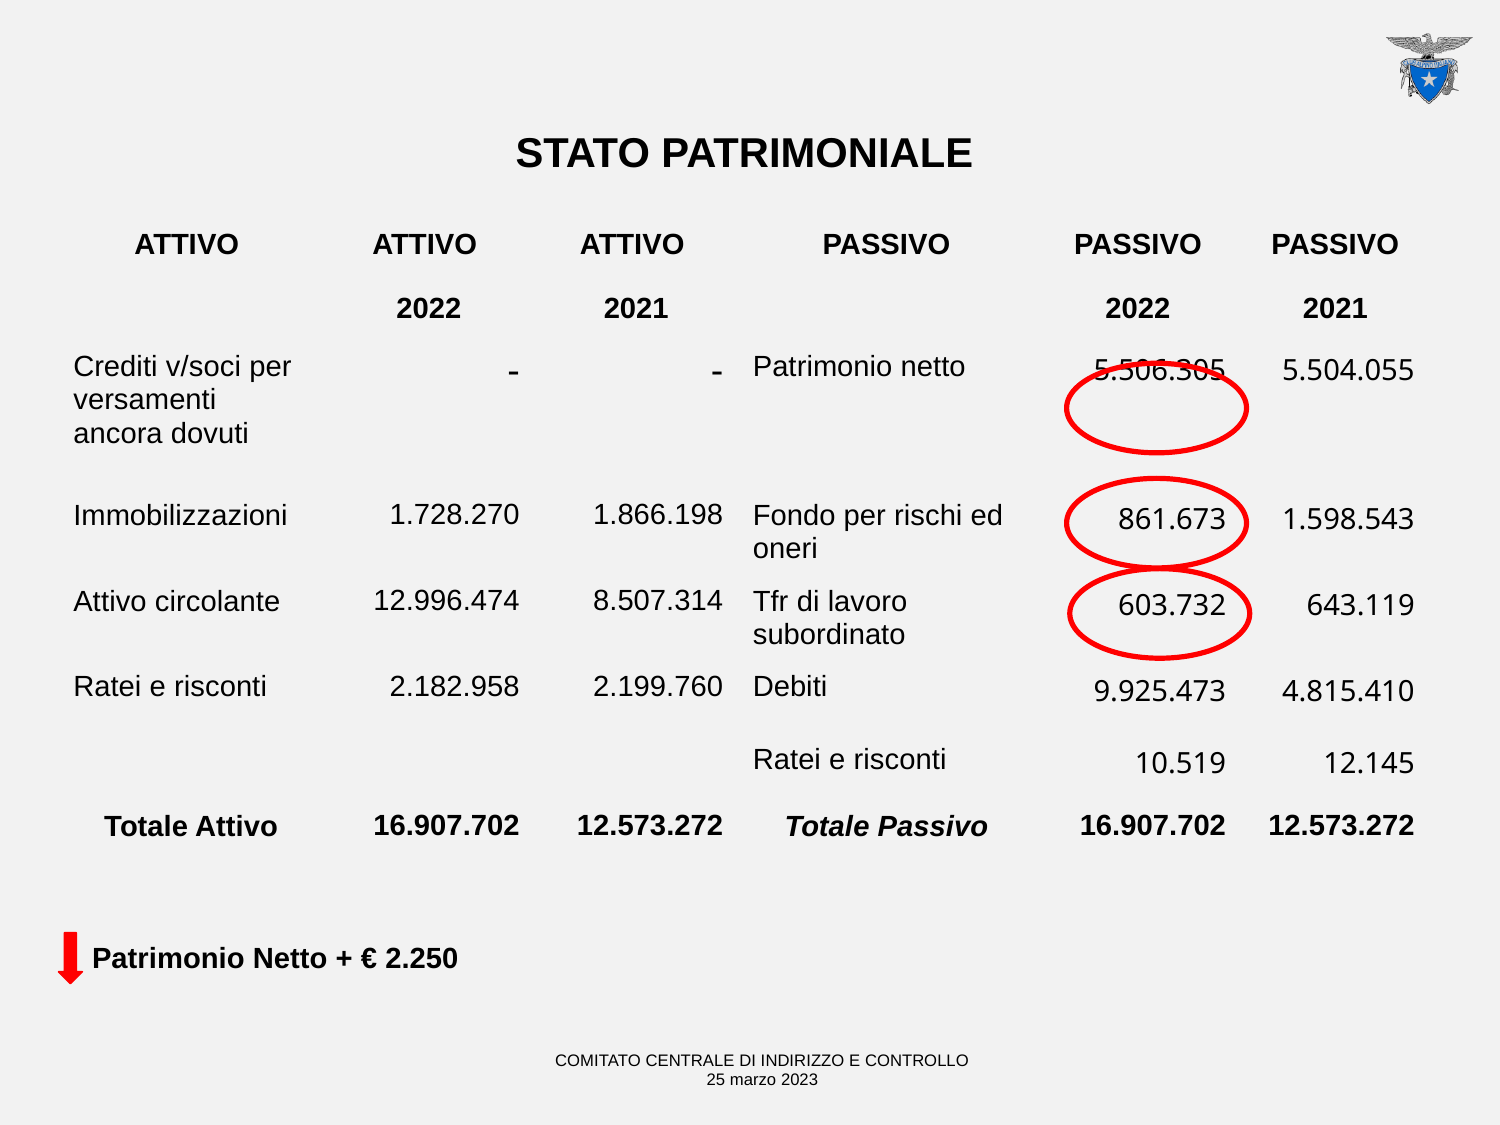

STATO PATRIMONIALE
| ATTIVO | ATTIVO | ATTIVO | PASSIVO | PASSIVO | PASSIVO |
| --- | --- | --- | --- | --- | --- |
| | 2022 | 2021 | | 2022 | 2021 |
| Crediti v/soci per versamenti ancora dovuti | - | - | Patrimonio netto | 5.506.305 | 5.504.055 |
| Immobilizzazioni | 1.728.270 | 1.866.198 | Fondo per rischi ed oneri | 861.673 | 1.598.543 |
| Attivo circolante | 12.996.474 | 8.507.314 | Tfr di lavoro subordinato | 603.732 | 643.119 |
| Ratei e risconti | 2.182.958 | 2.199.760 | Debiti | 9.925.473 | 4.815.410 |
| | | | Ratei e risconti | 10.519 | 12.145 |
| Totale Attivo | 16.907.702 | 12.573.272 | Totale Passivo | 16.907.702 | 12.573.272 |
Patrimonio Netto + € 2.250
COMITATO CENTRALE DI INDIRIZZO E CONTROLLO
25 marzo 2023